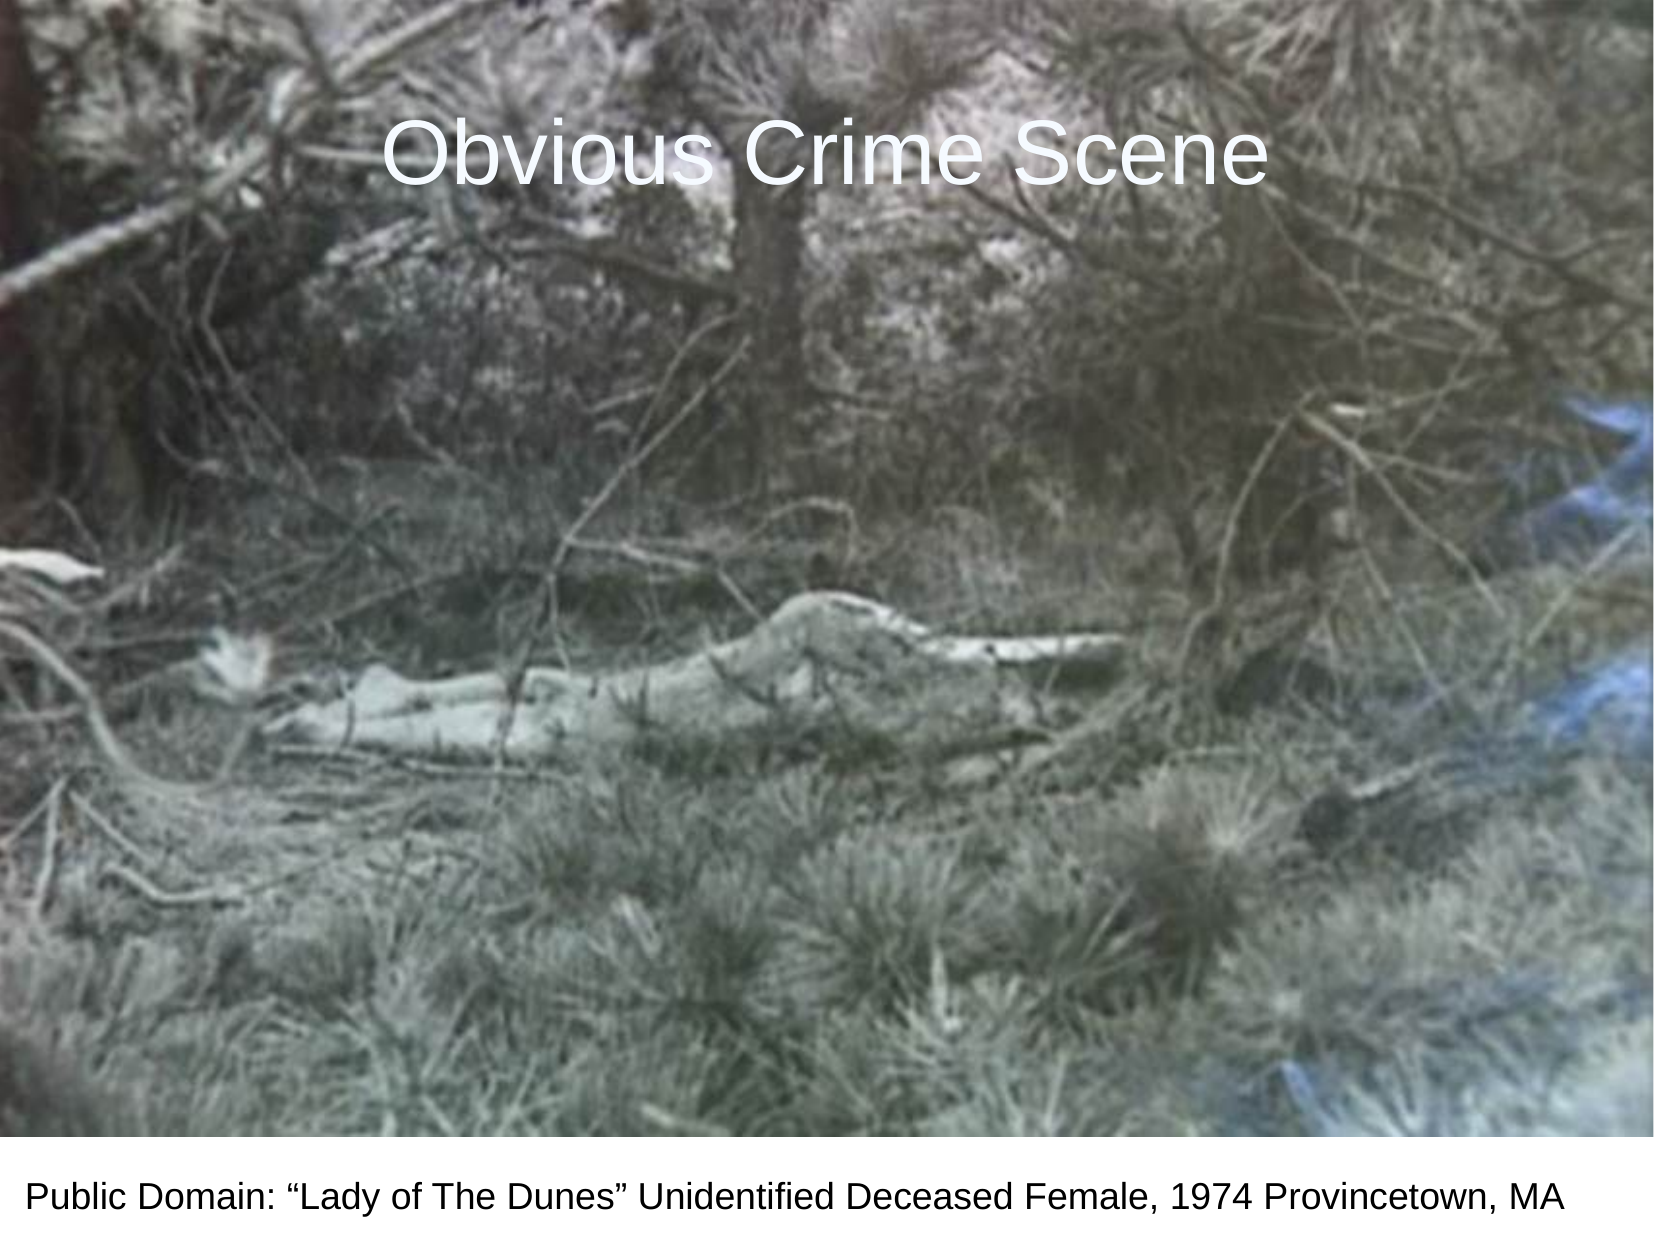

# Obvious Crime Scene
Public Domain: “Lady of The Dunes” Unidentified Deceased Female, 1974 Provincetown, MA